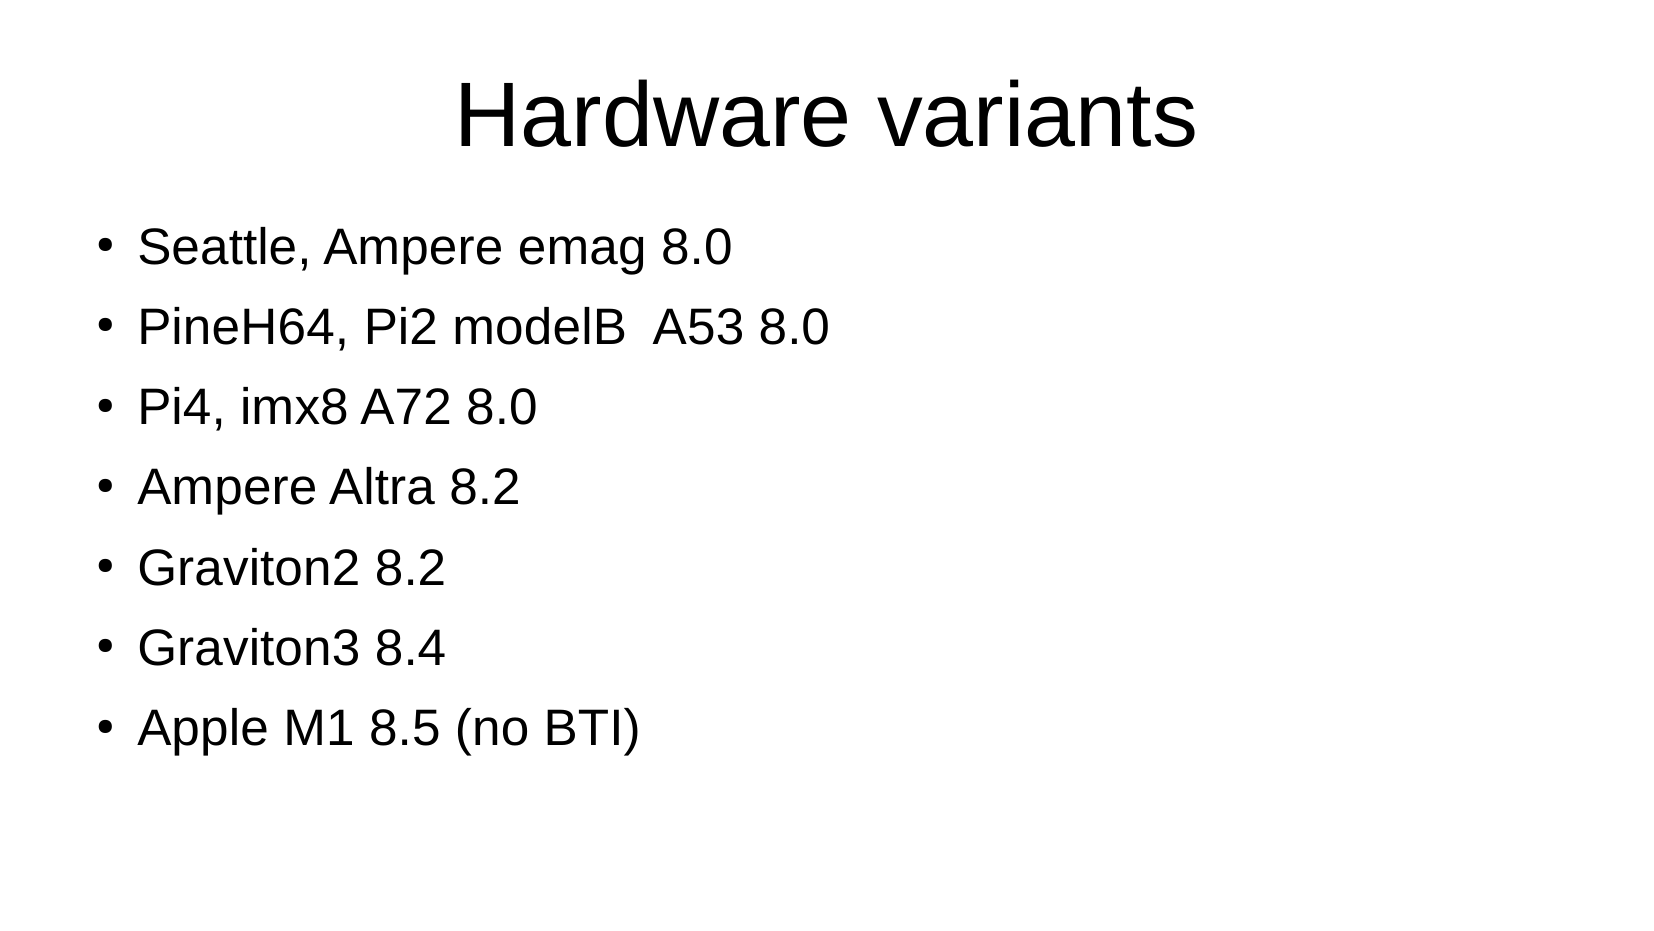

# Hardware variants
Seattle, Ampere emag 8.0
PineH64, Pi2 modelB A53 8.0
Pi4, imx8 A72 8.0
Ampere Altra 8.2
Graviton2 8.2
Graviton3 8.4
Apple M1 8.5 (no BTI)